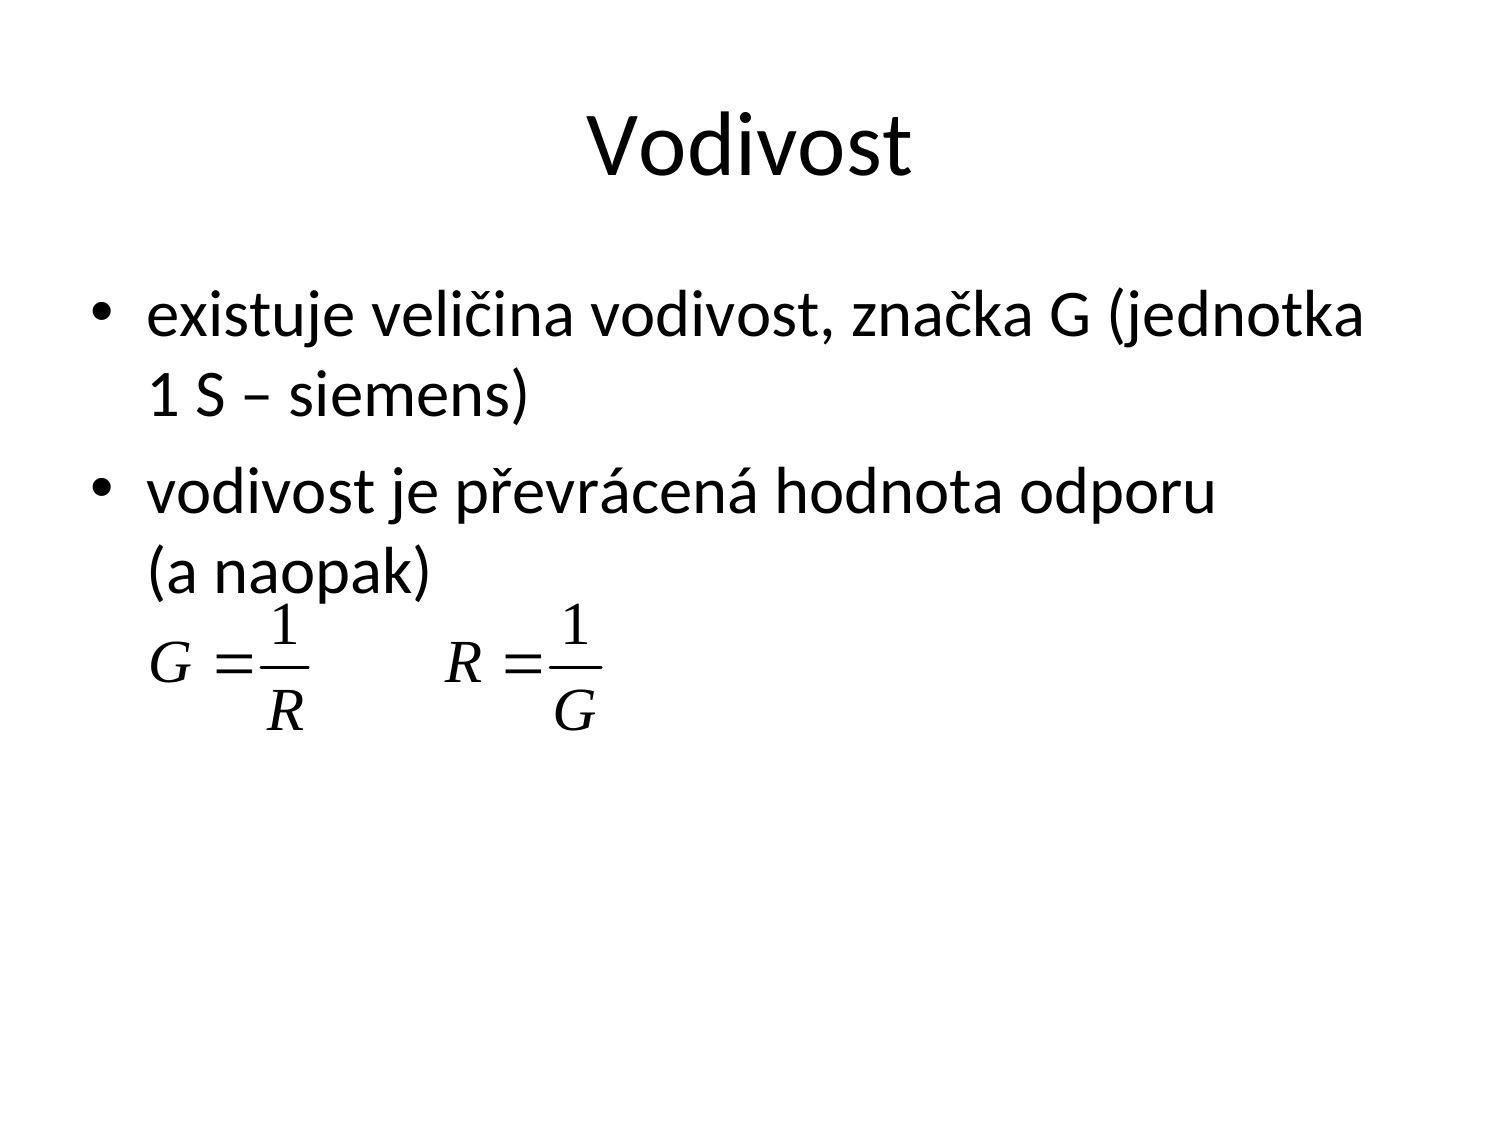

# Vodivost
existuje veličina vodivost, značka G (jednotka 1 S – siemens)
vodivost je převrácená hodnota odporu
(a naopak)